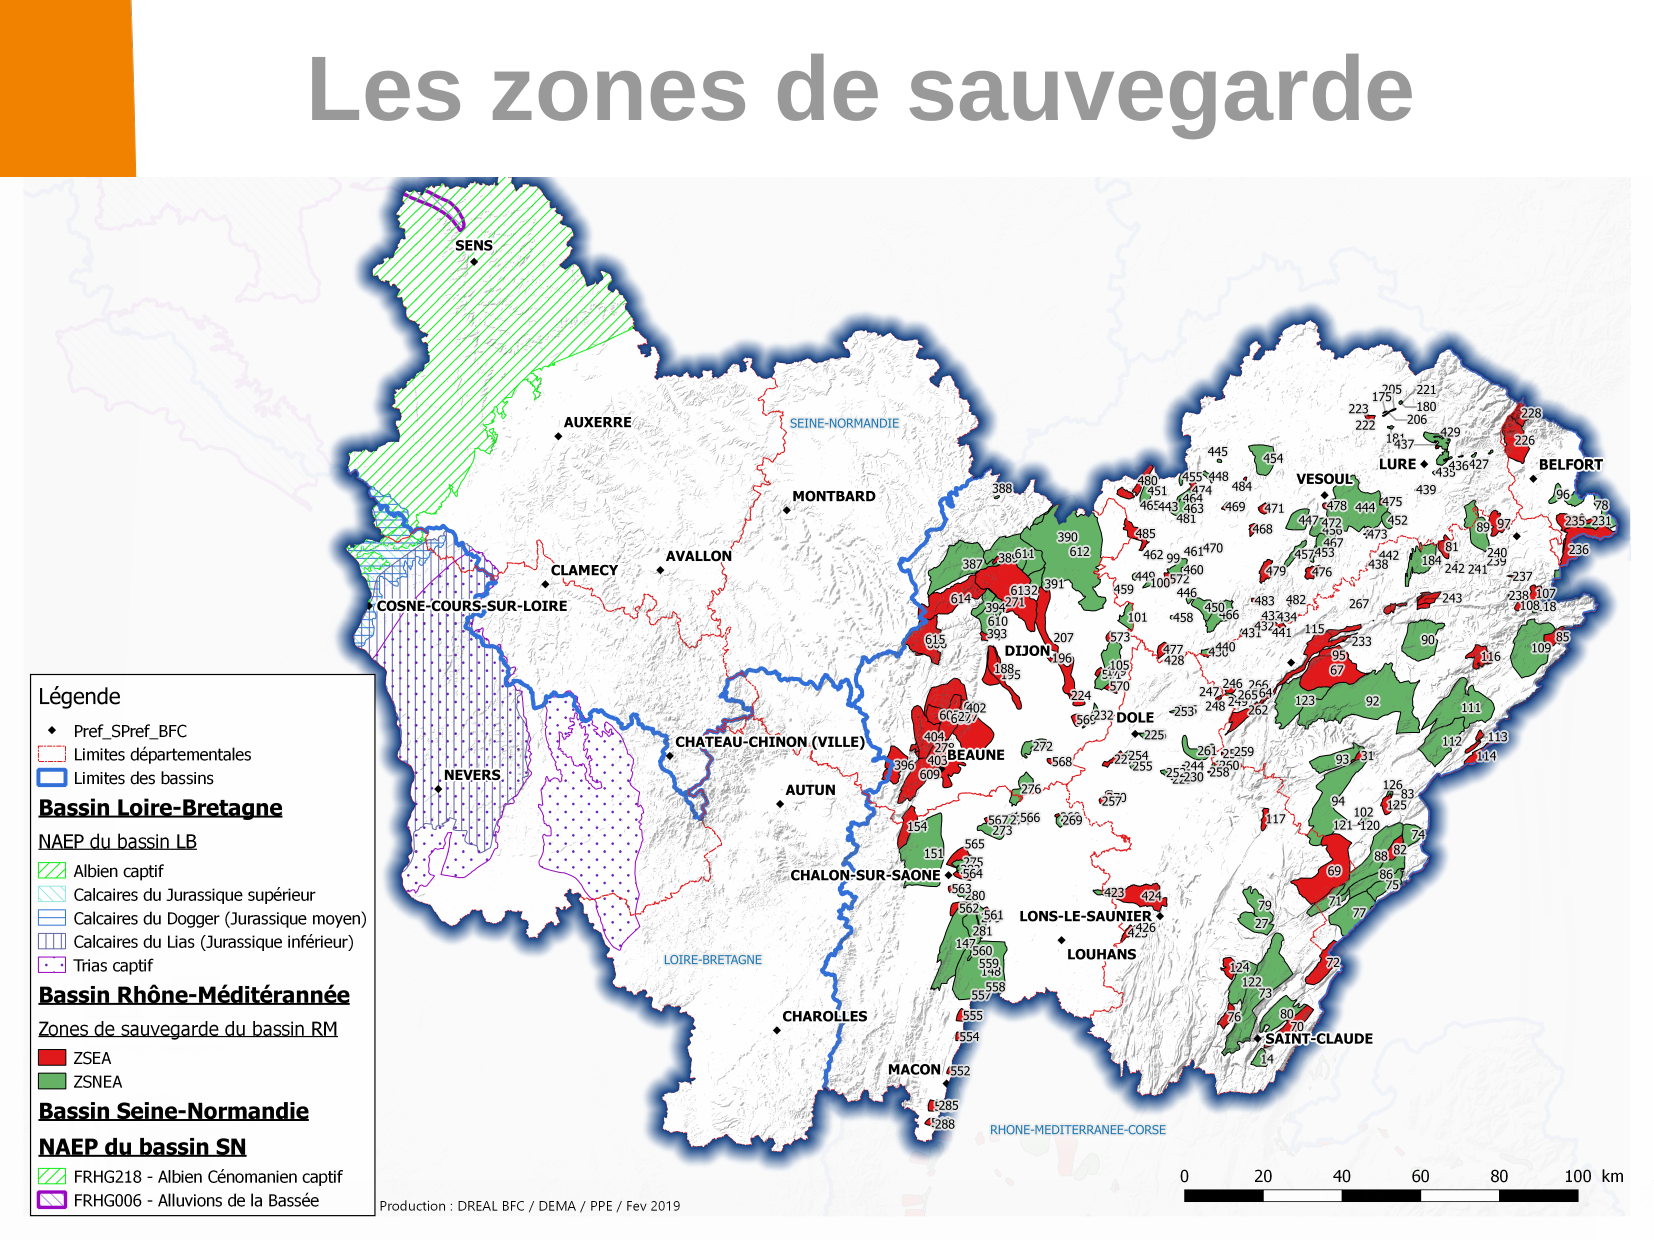

# Les zones de sauvegarde
Avril 2019
Les ressources stratégiques, au carrefour des enjeux quantité et qualité
8